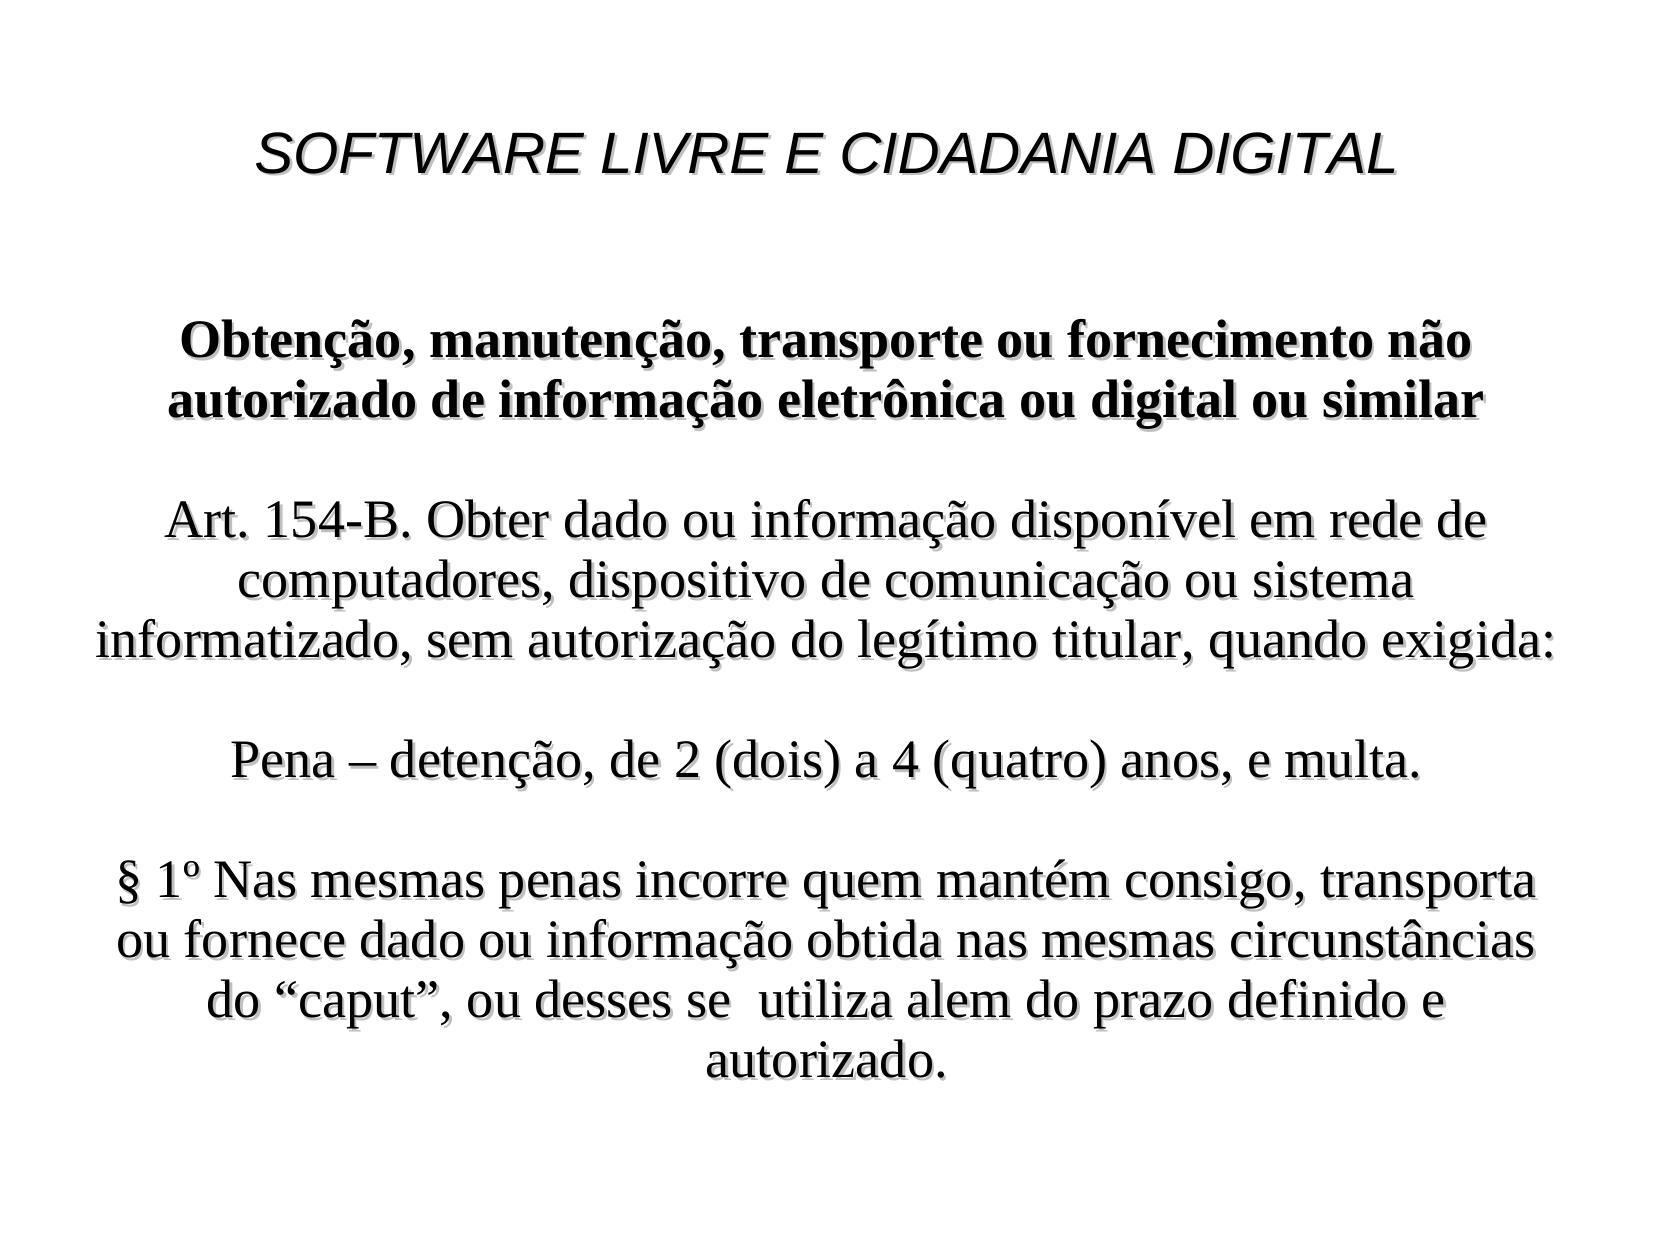

# SOFTWARE LIVRE E CIDADANIA DIGITAL
Obtenção, manutenção, transporte ou fornecimento não autorizado de informação eletrônica ou digital ou similar
Art. 154-B. Obter dado ou informação disponível em rede de computadores, dispositivo de comunicação ou sistema informatizado, sem autorização do legítimo titular, quando exigida:
Pena – detenção, de 2 (dois) a 4 (quatro) anos, e multa.
§ 1º Nas mesmas penas incorre quem mantém consigo, transporta ou fornece dado ou informação obtida nas mesmas circunstâncias do “caput”, ou desses se utiliza alem do prazo definido e autorizado.